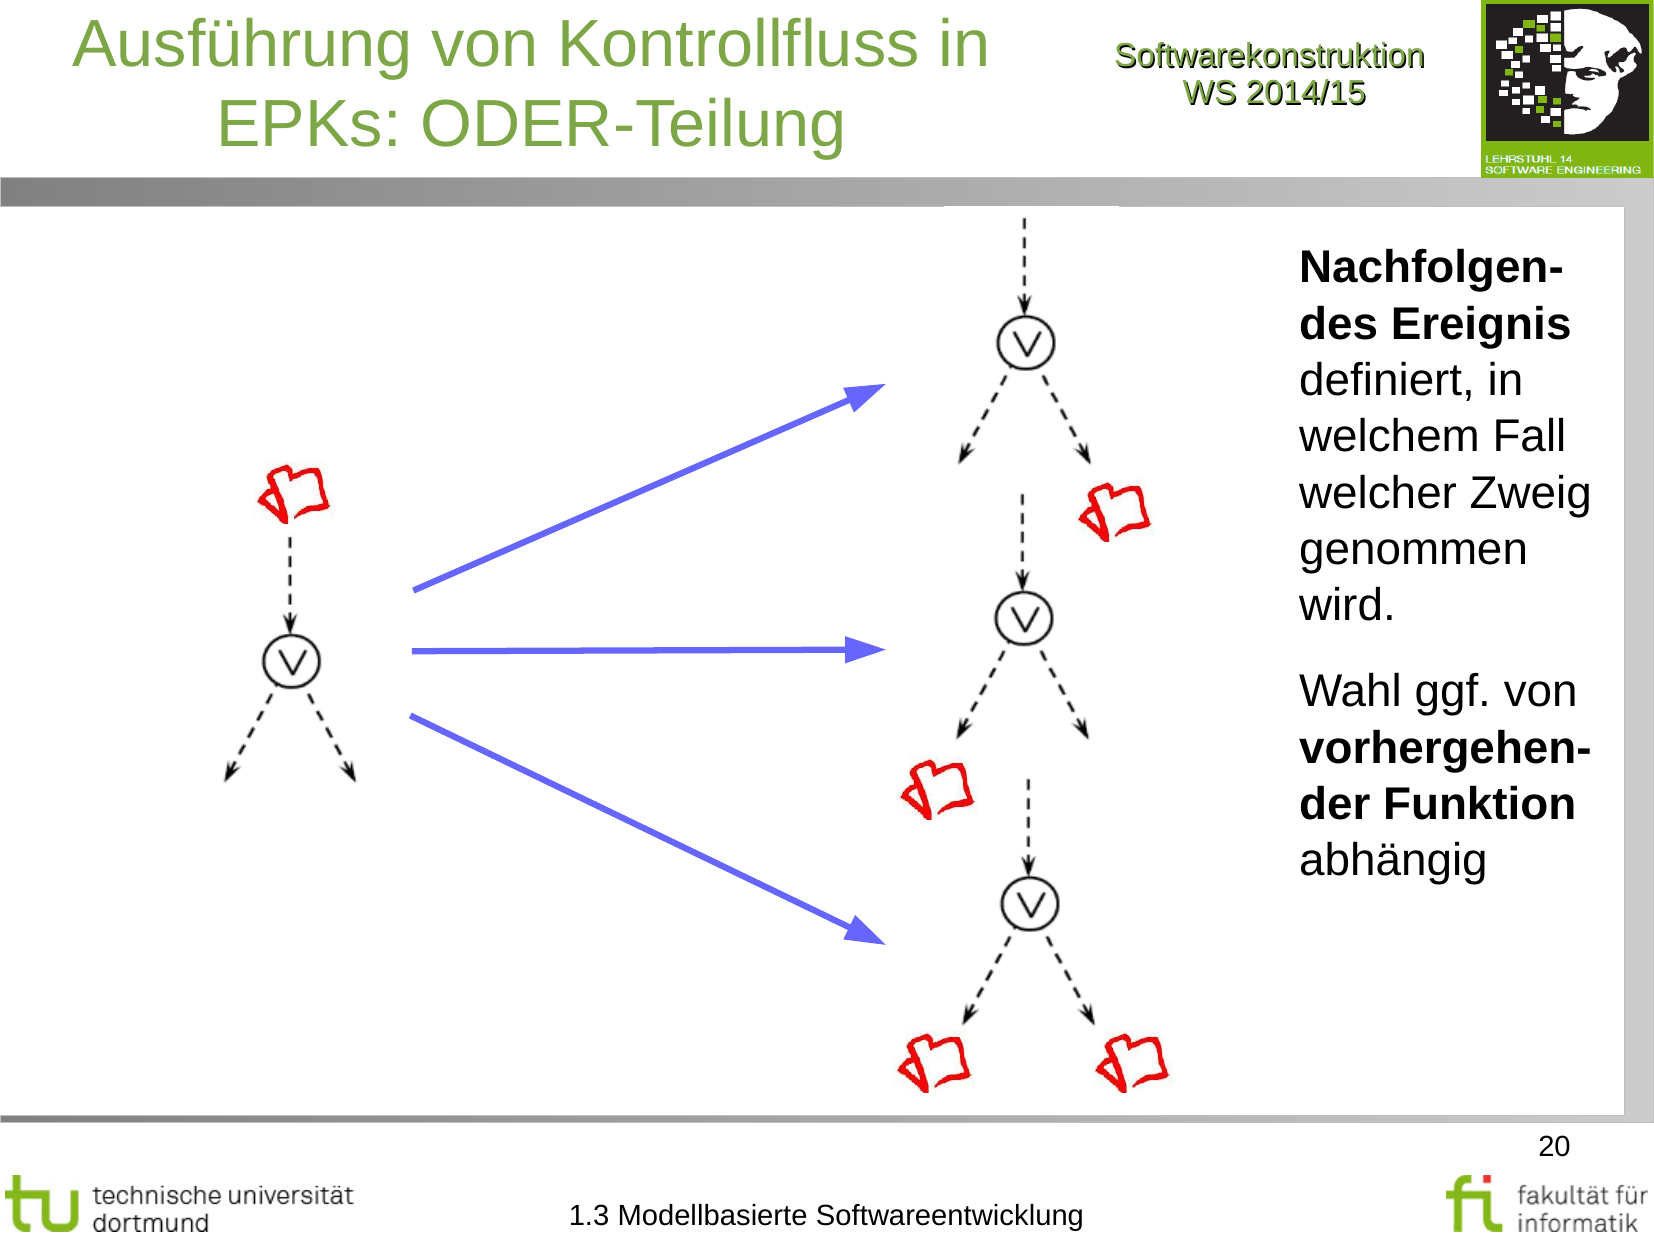

# Ausführung von Kontrollfluss in EPKs: ODER-Teilung
Nachfolgen-
des Ereignis definiert, in welchem Fall welcher Zweig genommen wird.
Wahl ggf. von vorhergehen- der Funktion abhängig
20
1.3 Modellbasierte Softwareentwicklung